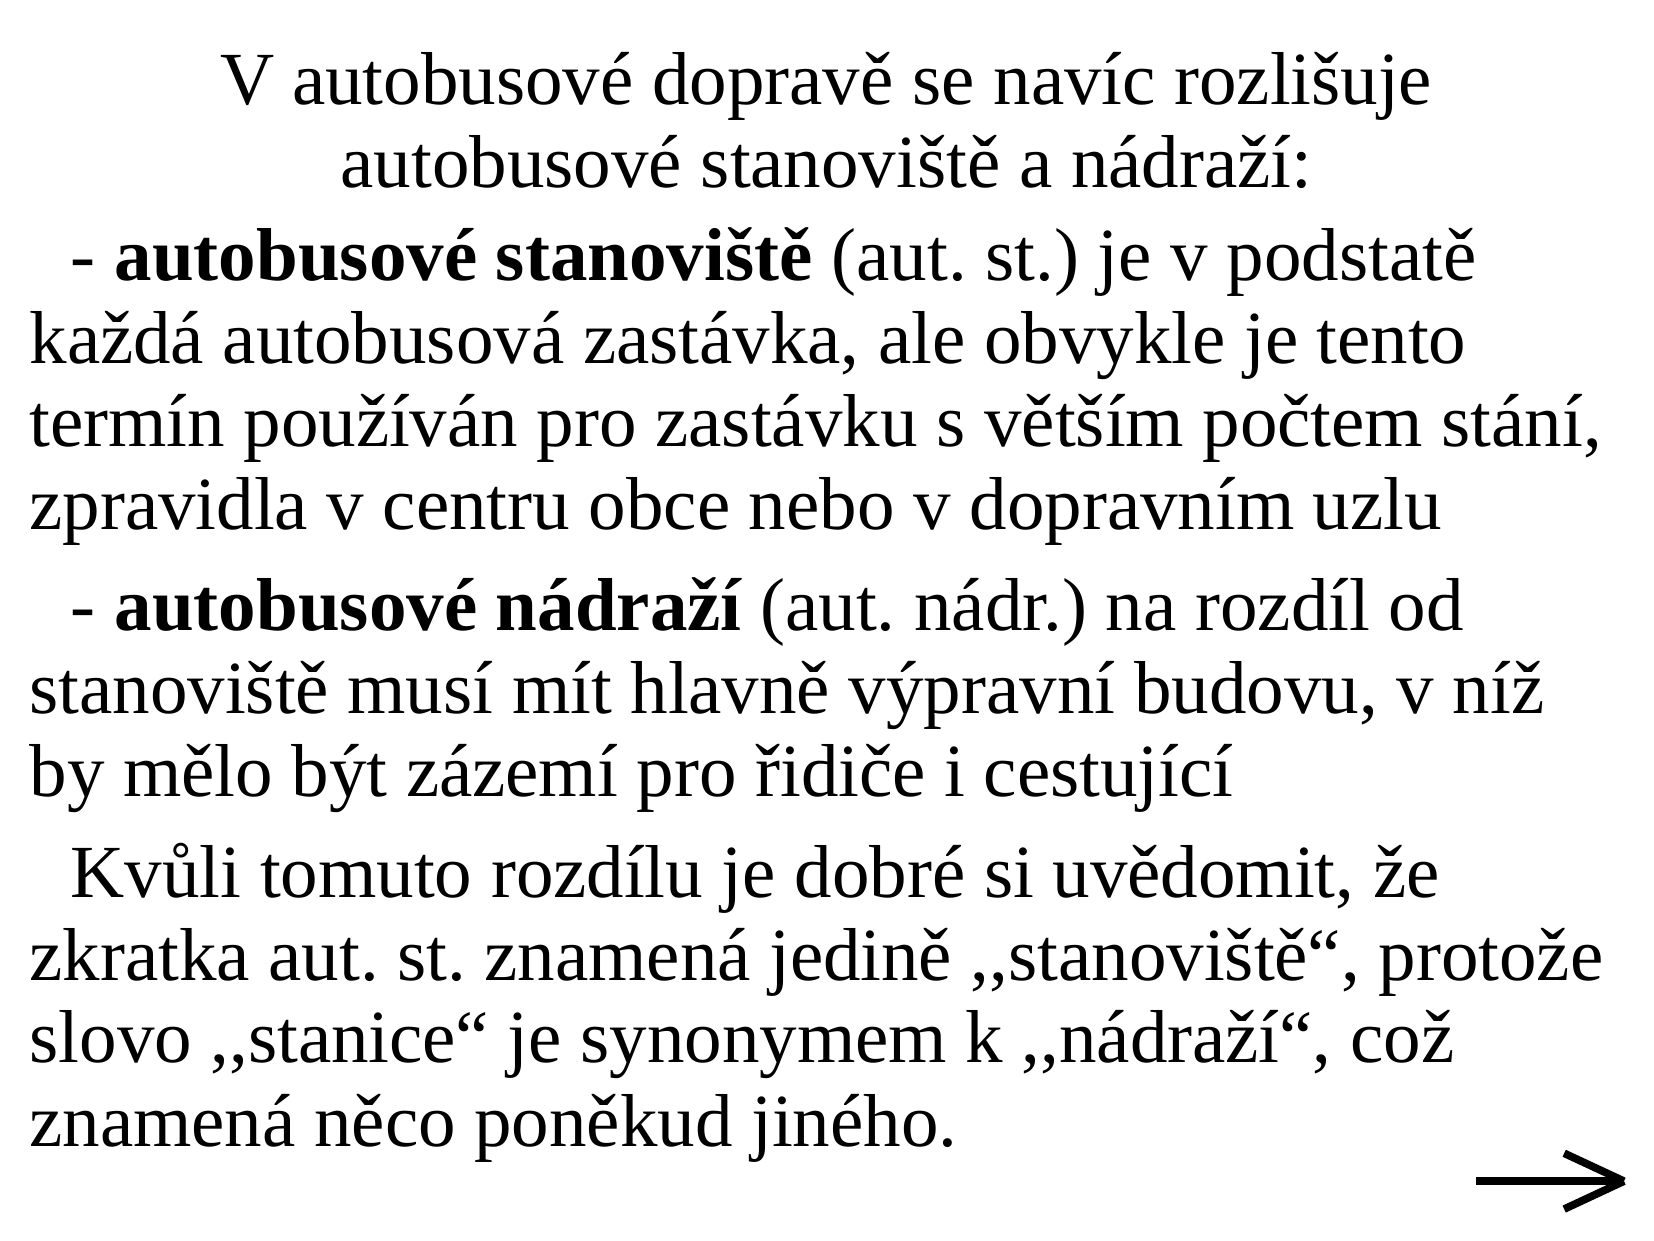

V autobusové dopravě se navíc rozlišuje autobusové stanoviště a nádraží:
- autobusové stanoviště (aut. st.) je v podstatě každá autobusová zastávka, ale obvykle je tento termín používán pro zastávku s větším počtem stání, zpravidla v centru obce nebo v dopravním uzlu
- autobusové nádraží (aut. nádr.) na rozdíl od stanoviště musí mít hlavně výpravní budovu, v níž by mělo být zázemí pro řidiče i cestující
Kvůli tomuto rozdílu je dobré si uvědomit, že zkratka aut. st. znamená jedině ,,stanoviště“, protože slovo ,,stanice“ je synonymem k ,,nádraží“, což znamená něco poněkud jiného.